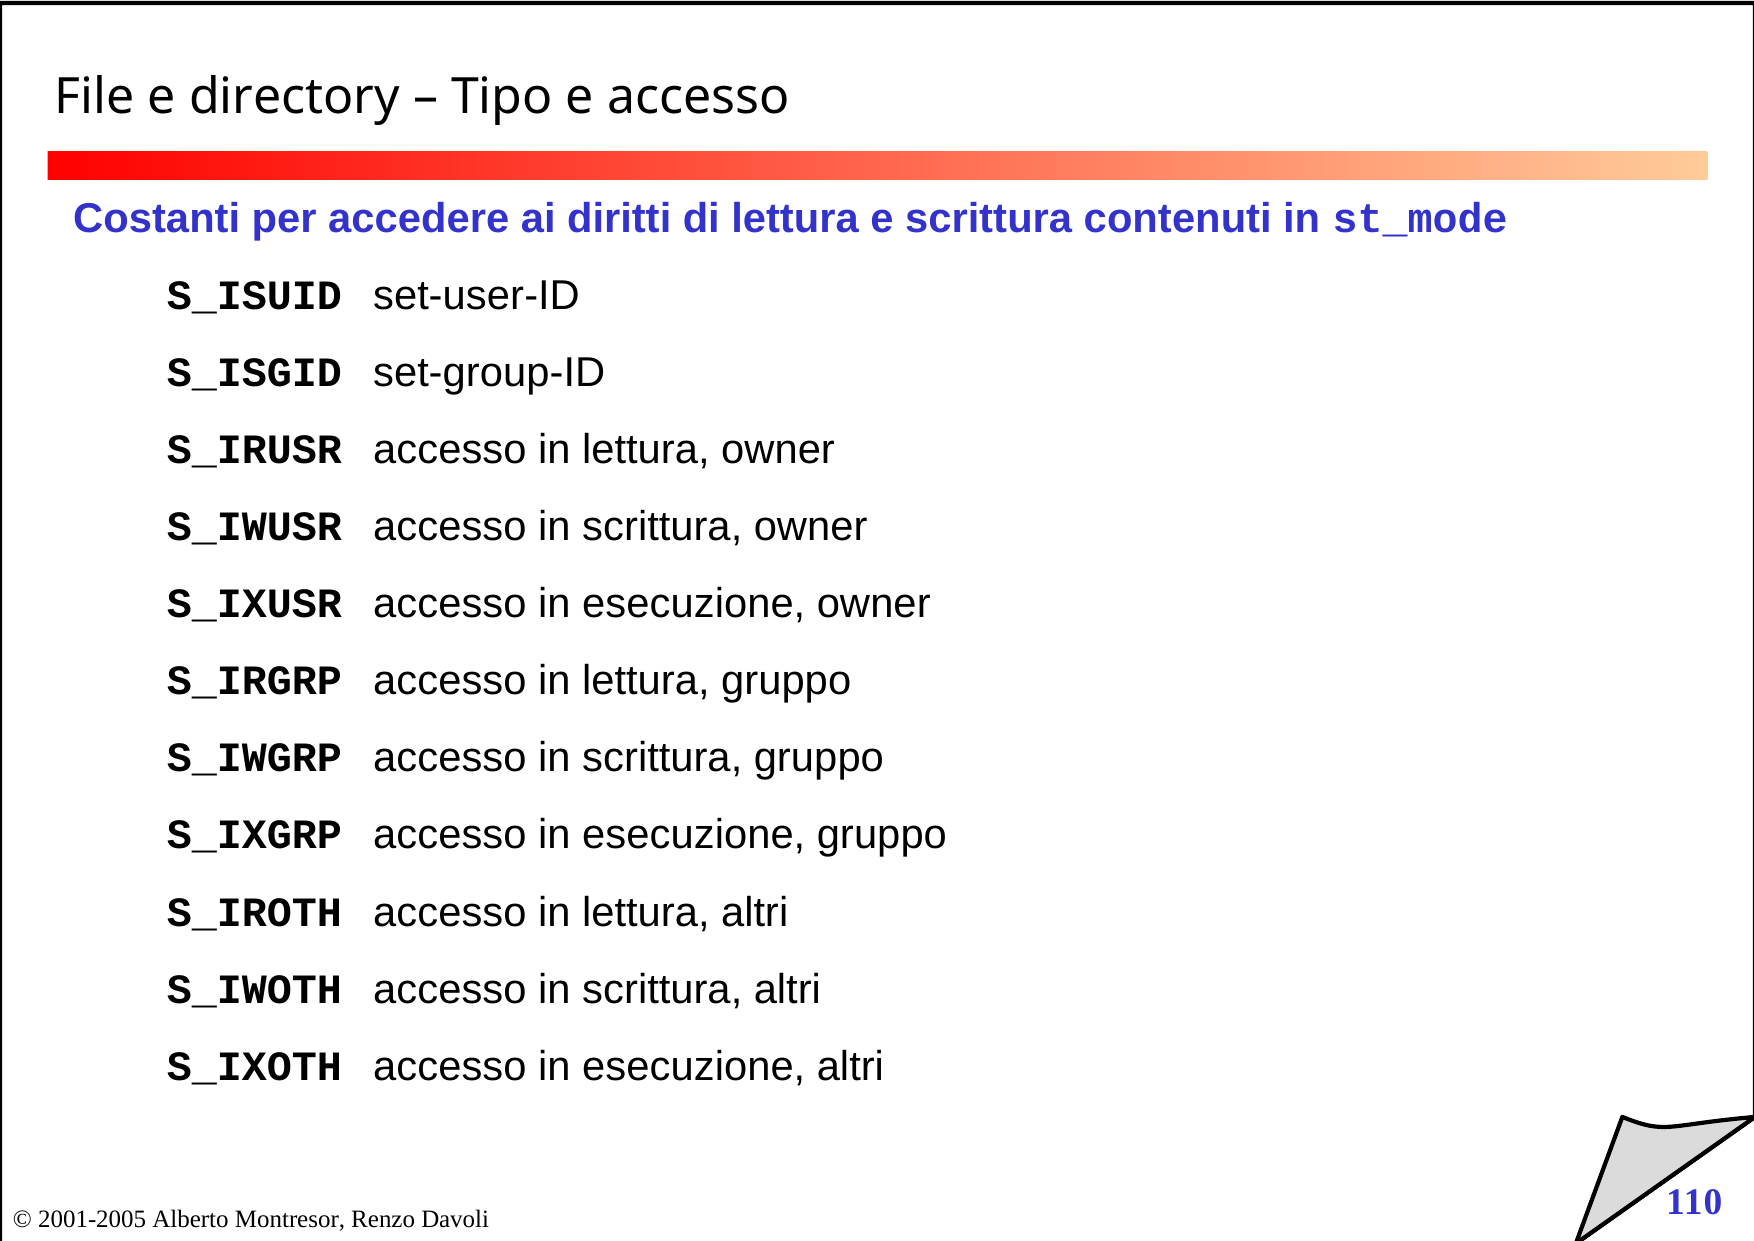

# File e directory – Tipo e accesso
Costanti per accedere ai diritti di lettura e scrittura contenuti in st_mode
S_ISUID	set-user-ID
S_ISGID	set-group-ID
S_IRUSR	accesso in lettura, owner
S_IWUSR	accesso in scrittura, owner
S_IXUSR	accesso in esecuzione, owner
S_IRGRP	accesso in lettura, gruppo
S_IWGRP	accesso in scrittura, gruppo
S_IXGRP	accesso in esecuzione, gruppo
S_IROTH	accesso in lettura, altri
S_IWOTH	accesso in scrittura, altri
S_IXOTH	accesso in esecuzione, altri